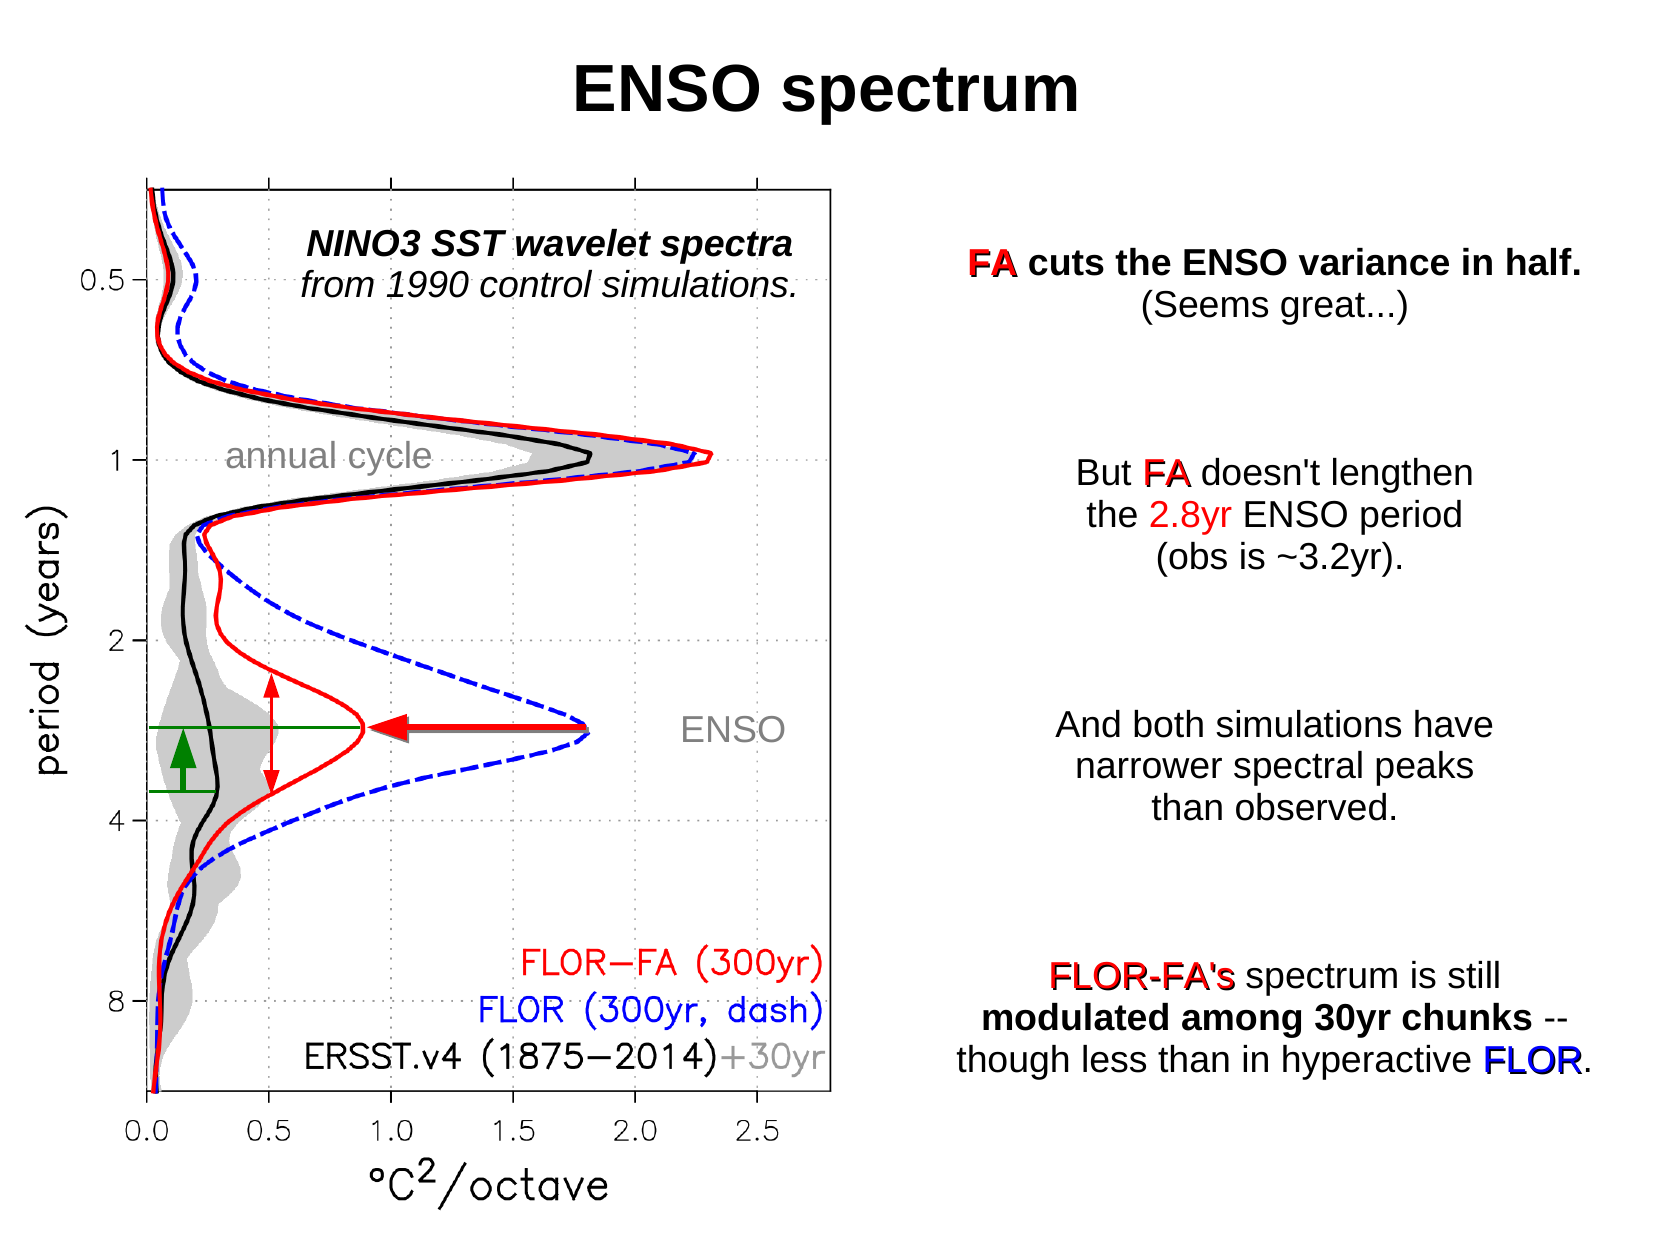

ENSO spectrum
NINO3 SST wavelet spectra
from 1990 control simulations.
FA cuts the ENSO variance in half.
(Seems great...)
annual cycle
But FA doesn't lengthen
the 2.8yr ENSO period
 (obs is ~3.2yr).
And both simulations have
narrower spectral peaks
than observed.
ENSO
FLOR-FA's spectrum is still
modulated among 30yr chunks --
though less than in hyperactive FLOR.